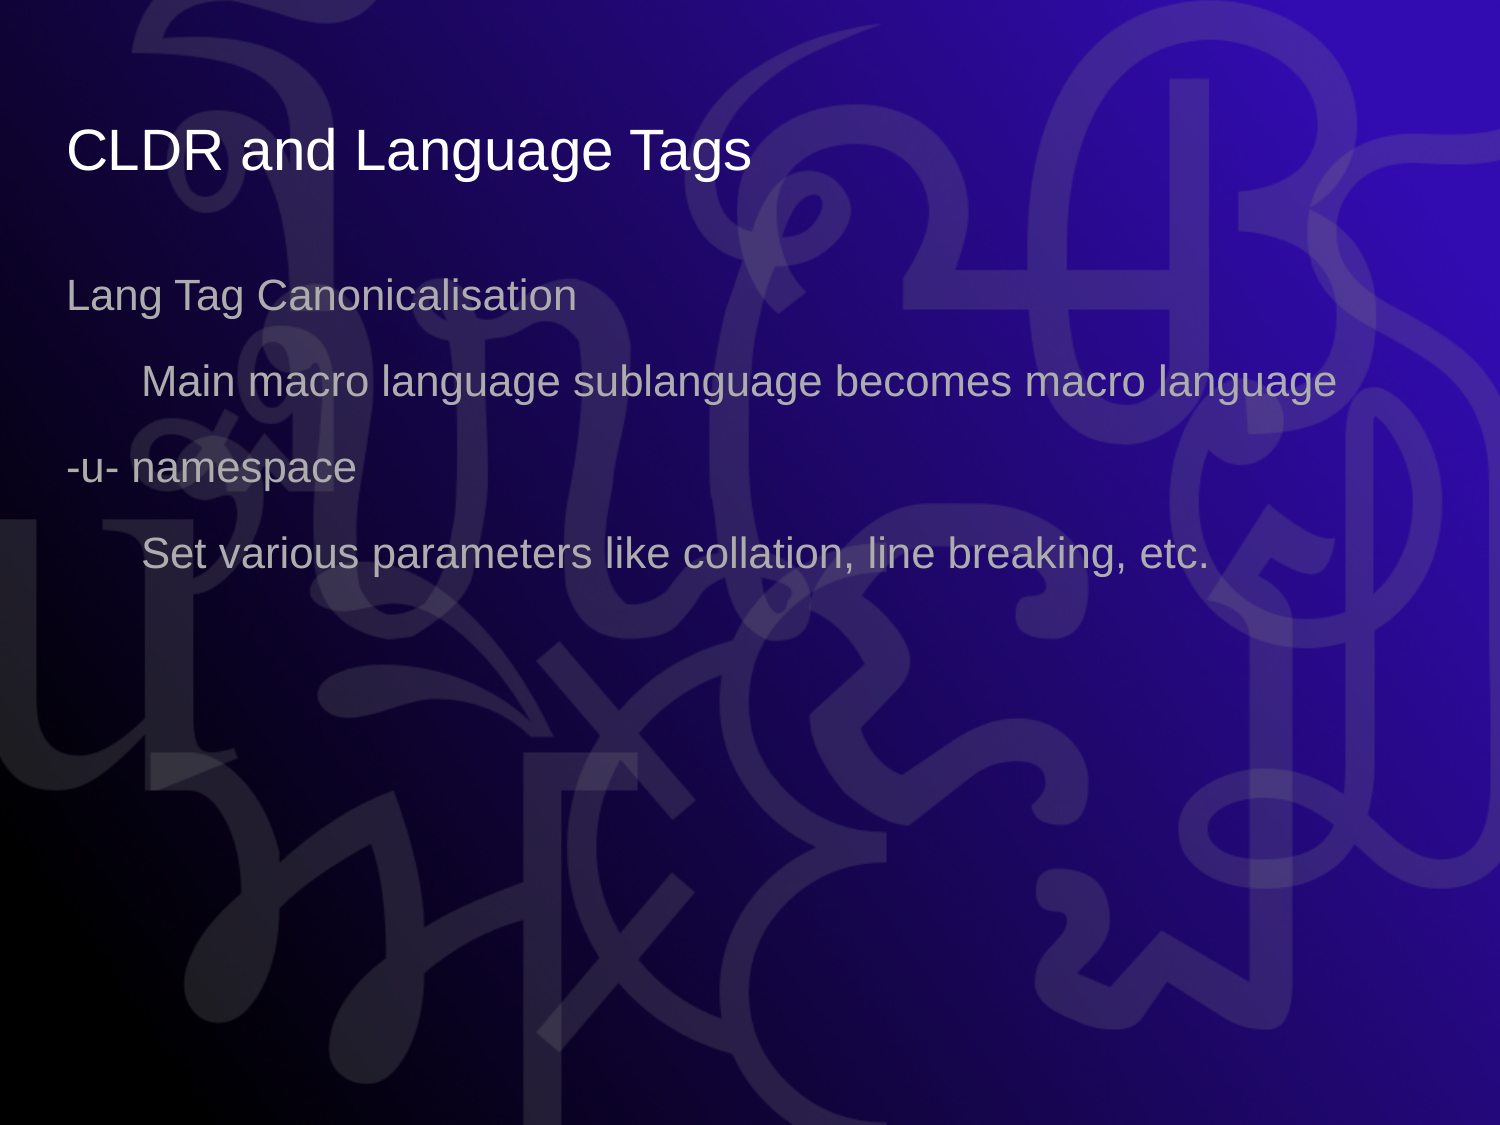

# CLDR and Language Tags
Lang Tag Canonicalisation
	Main macro language sublanguage becomes macro language
-u- namespace
	Set various parameters like collation, line breaking, etc.